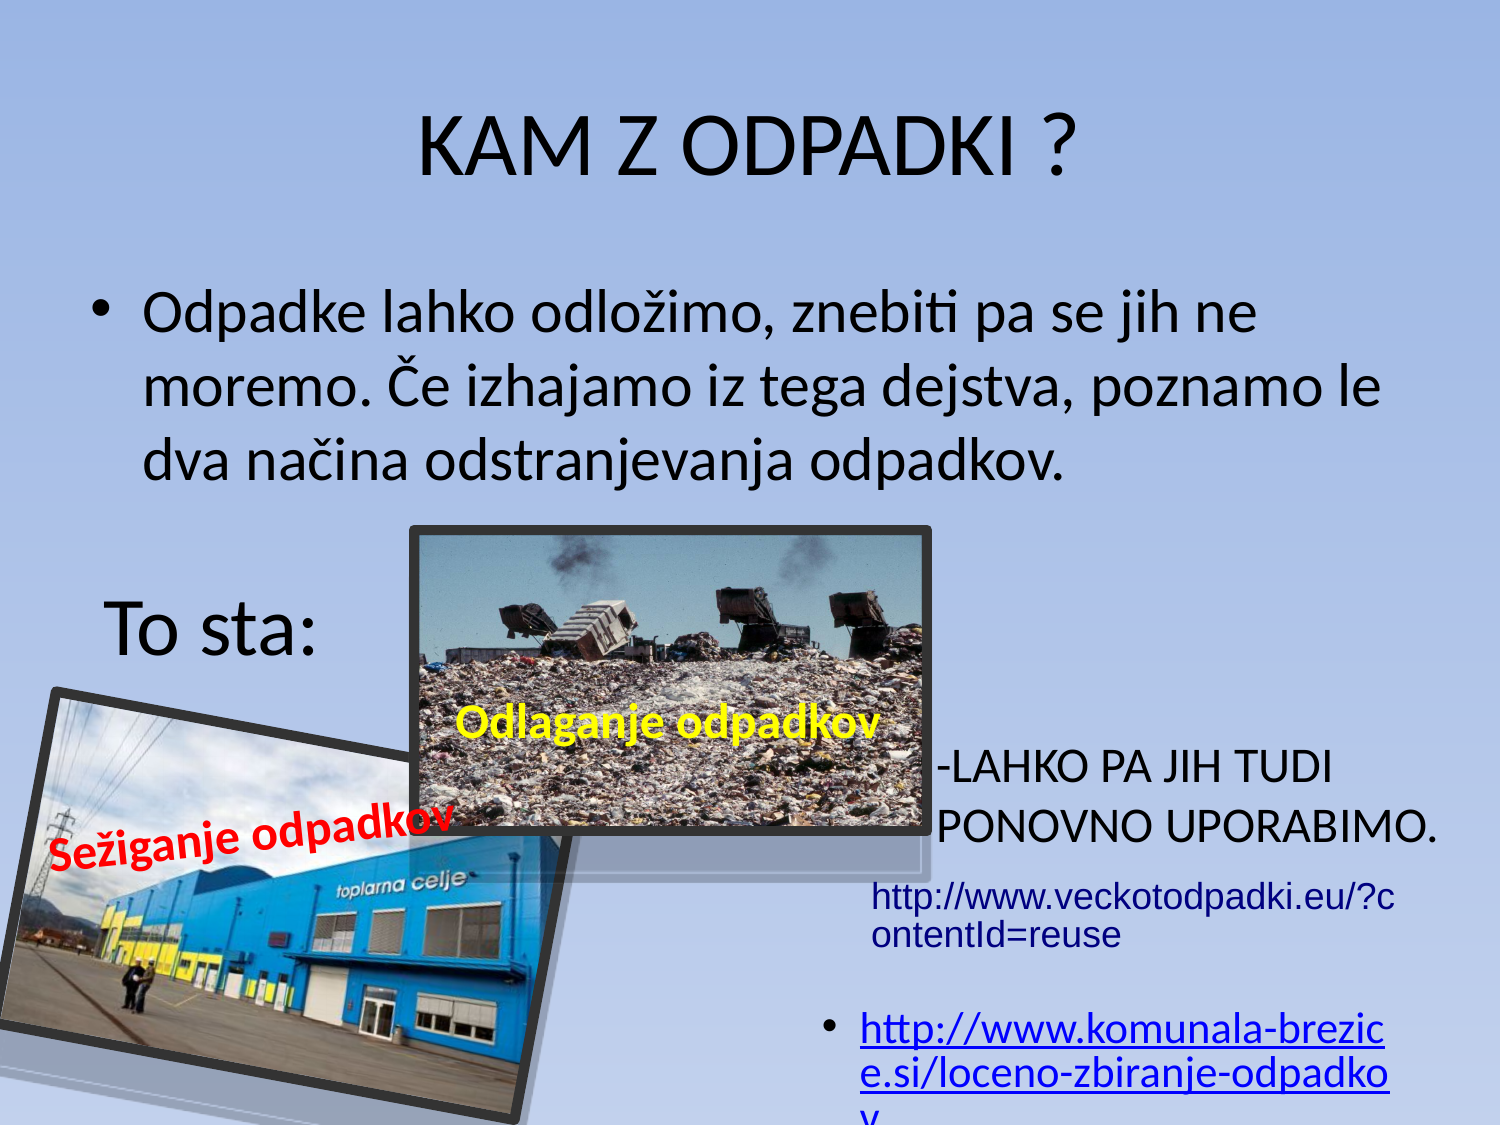

# KAM Z ODPADKI ?
Odpadke lahko odložimo, znebiti pa se jih ne moremo. Če izhajamo iz tega dejstva, poznamo le dva načina odstranjevanja odpadkov.
To sta:
Odlaganje odpadkov
-LAHKO PA JIH TUDI PONOVNO UPORABIMO.
Sežiganje odpadkov
http://www.veckotodpadki.eu/?contentId=reuse
http://www.komunala-brezice.si/loceno-zbiranje-odpadkov